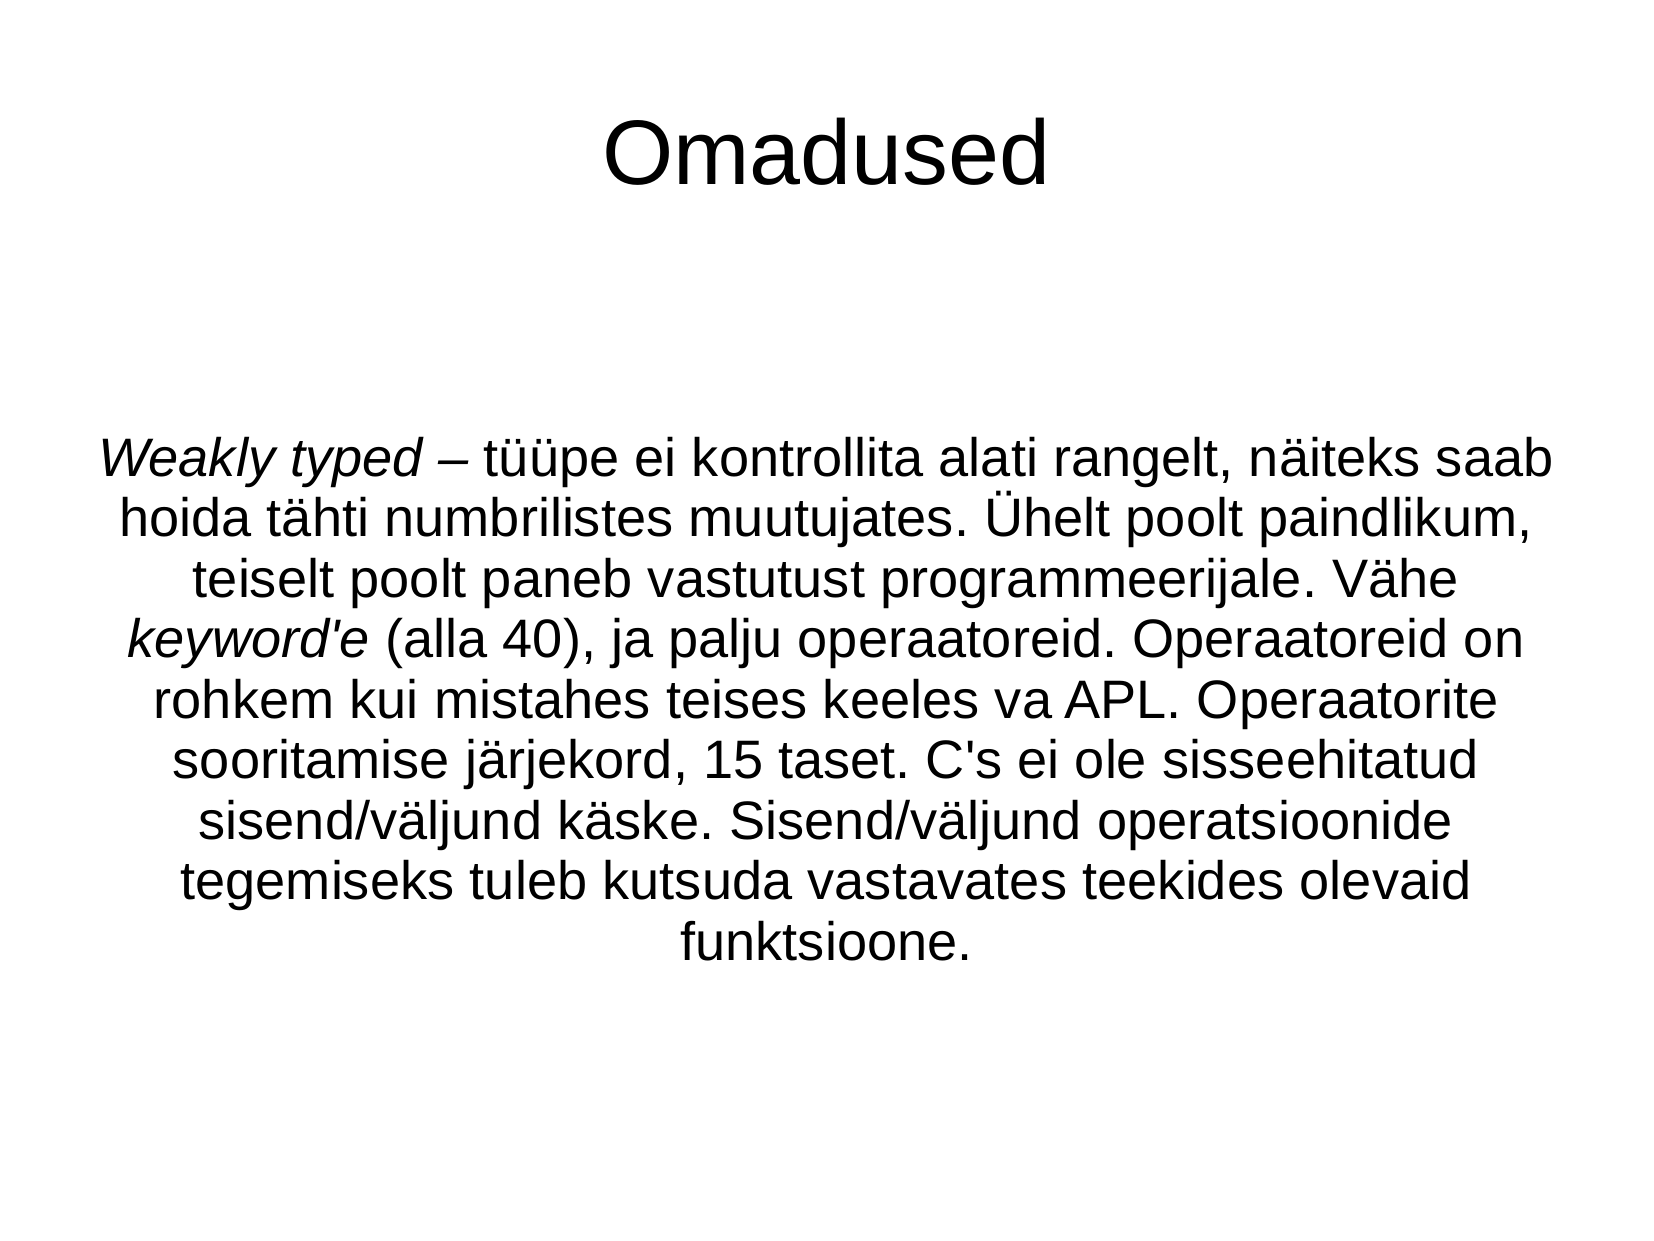

# Omadused
Weakly typed – tüüpe ei kontrollita alati rangelt, näiteks saab hoida tähti numbrilistes muutujates. Ühelt poolt paindlikum, teiselt poolt paneb vastutust programmeerijale. Vähe keyword'e (alla 40), ja palju operaatoreid. Operaatoreid on rohkem kui mistahes teises keeles va APL. Operaatorite sooritamise järjekord, 15 taset. C's ei ole sisseehitatud sisend/väljund käske. Sisend/väljund operatsioonide tegemiseks tuleb kutsuda vastavates teekides olevaid funktsioone.